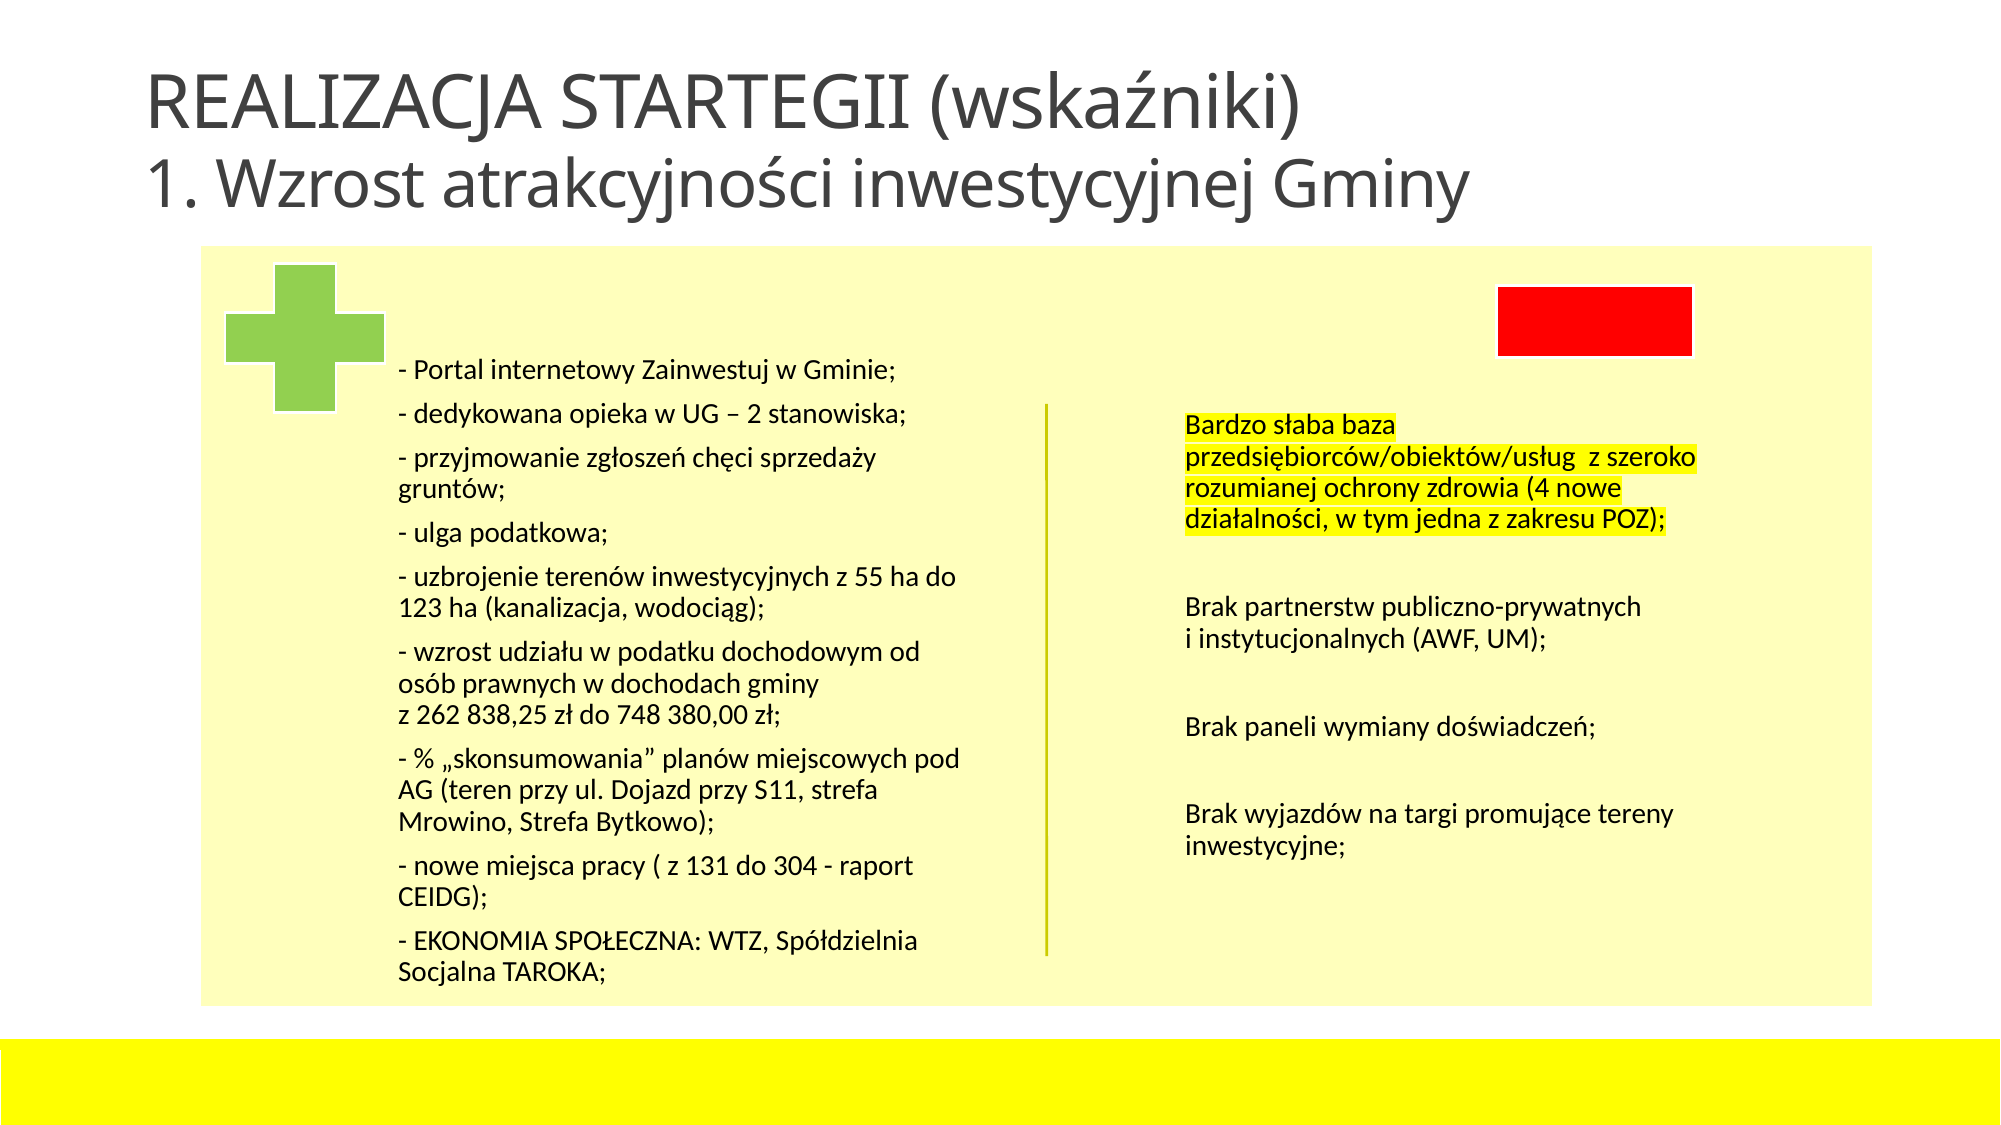

# REALIZACJA STARTEGII (wskaźniki) 1. Wzrost atrakcyjności inwestycyjnej Gminy
- Portal internetowy Zainwestuj w Gminie;
- dedykowana opieka w UG – 2 stanowiska;
- przyjmowanie zgłoszeń chęci sprzedaży gruntów;
- ulga podatkowa;
- uzbrojenie terenów inwestycyjnych z 55 ha do 123 ha (kanalizacja, wodociąg);
- wzrost udziału w podatku dochodowym od osób prawnych w dochodach gminy
z 262 838,25 zł do 748 380,00 zł;
- % „skonsumowania” planów miejscowych pod AG (teren przy ul. Dojazd przy S11, strefa Mrowino, Strefa Bytkowo);
- nowe miejsca pracy ( z 131 do 304 - raport CEIDG);
- EKONOMIA SPOŁECZNA: WTZ, Spółdzielnia Socjalna TAROKA;
Bardzo słaba baza przedsiębiorców/obiektów/usług z szeroko rozumianej ochrony zdrowia (4 nowe działalności, w tym jedna z zakresu POZ);
Brak partnerstw publiczno-prywatnych
i instytucjonalnych (AWF, UM);
Brak paneli wymiany doświadczeń;
Brak wyjazdów na targi promujące tereny inwestycyjne;